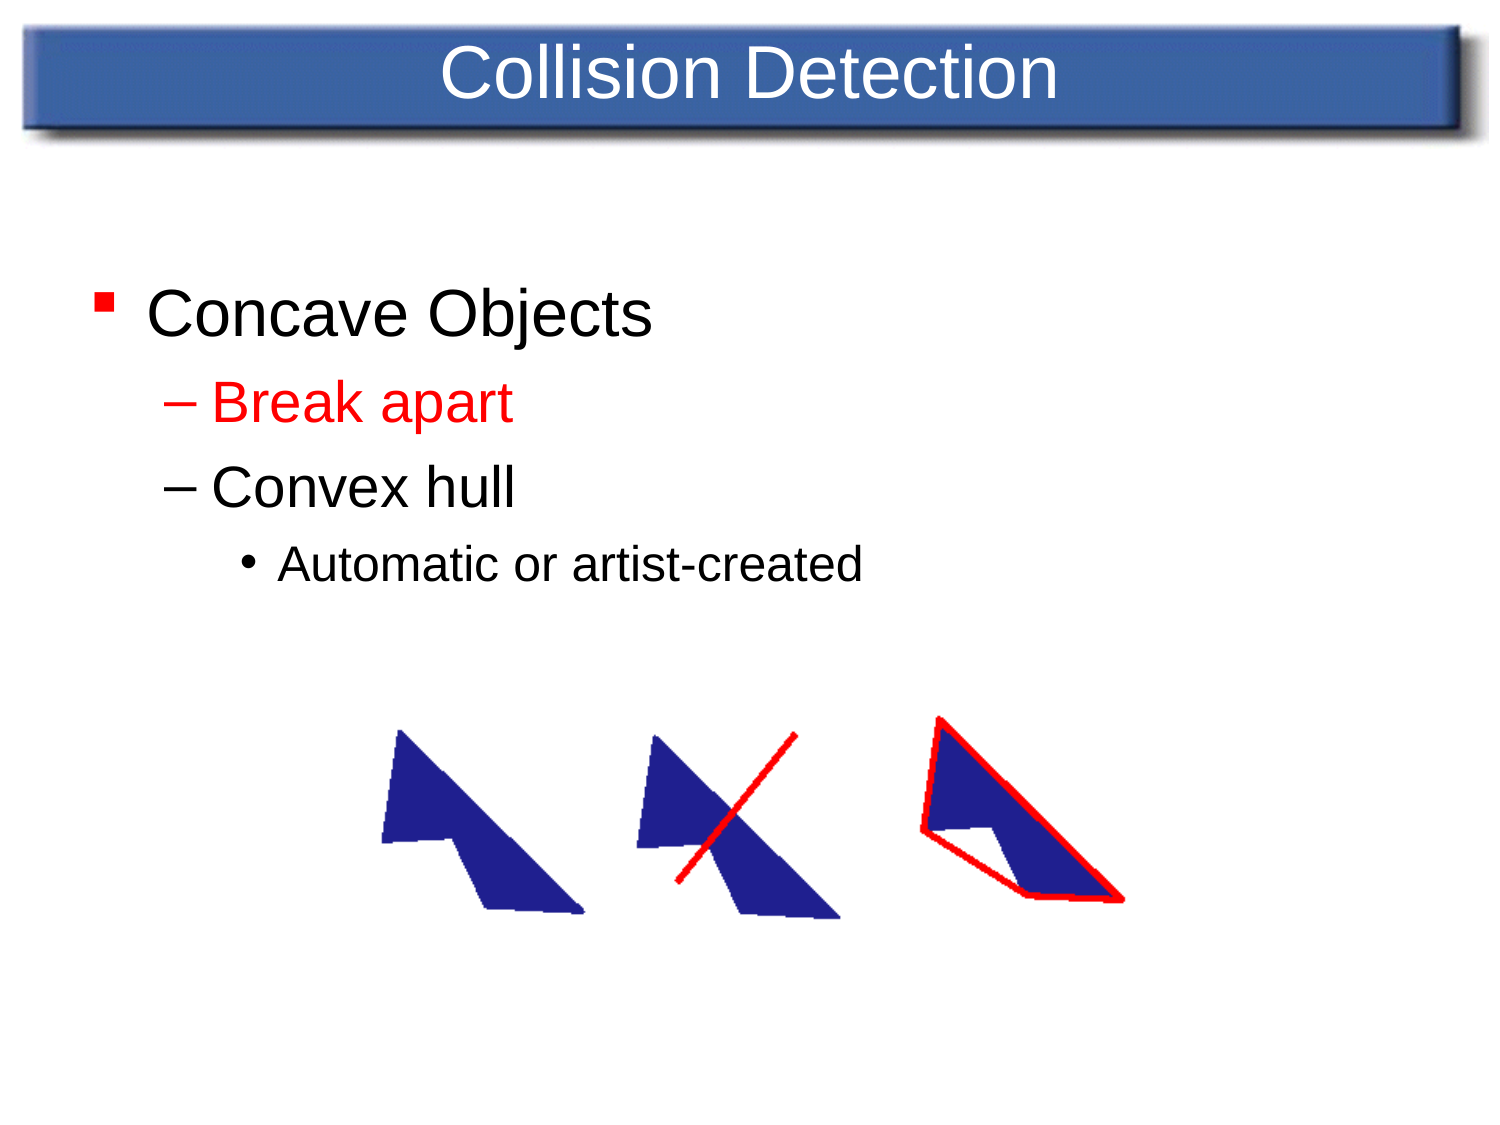

# Collision Detection
Concave Objects
Break apart
Convex hull
Automatic or artist-created